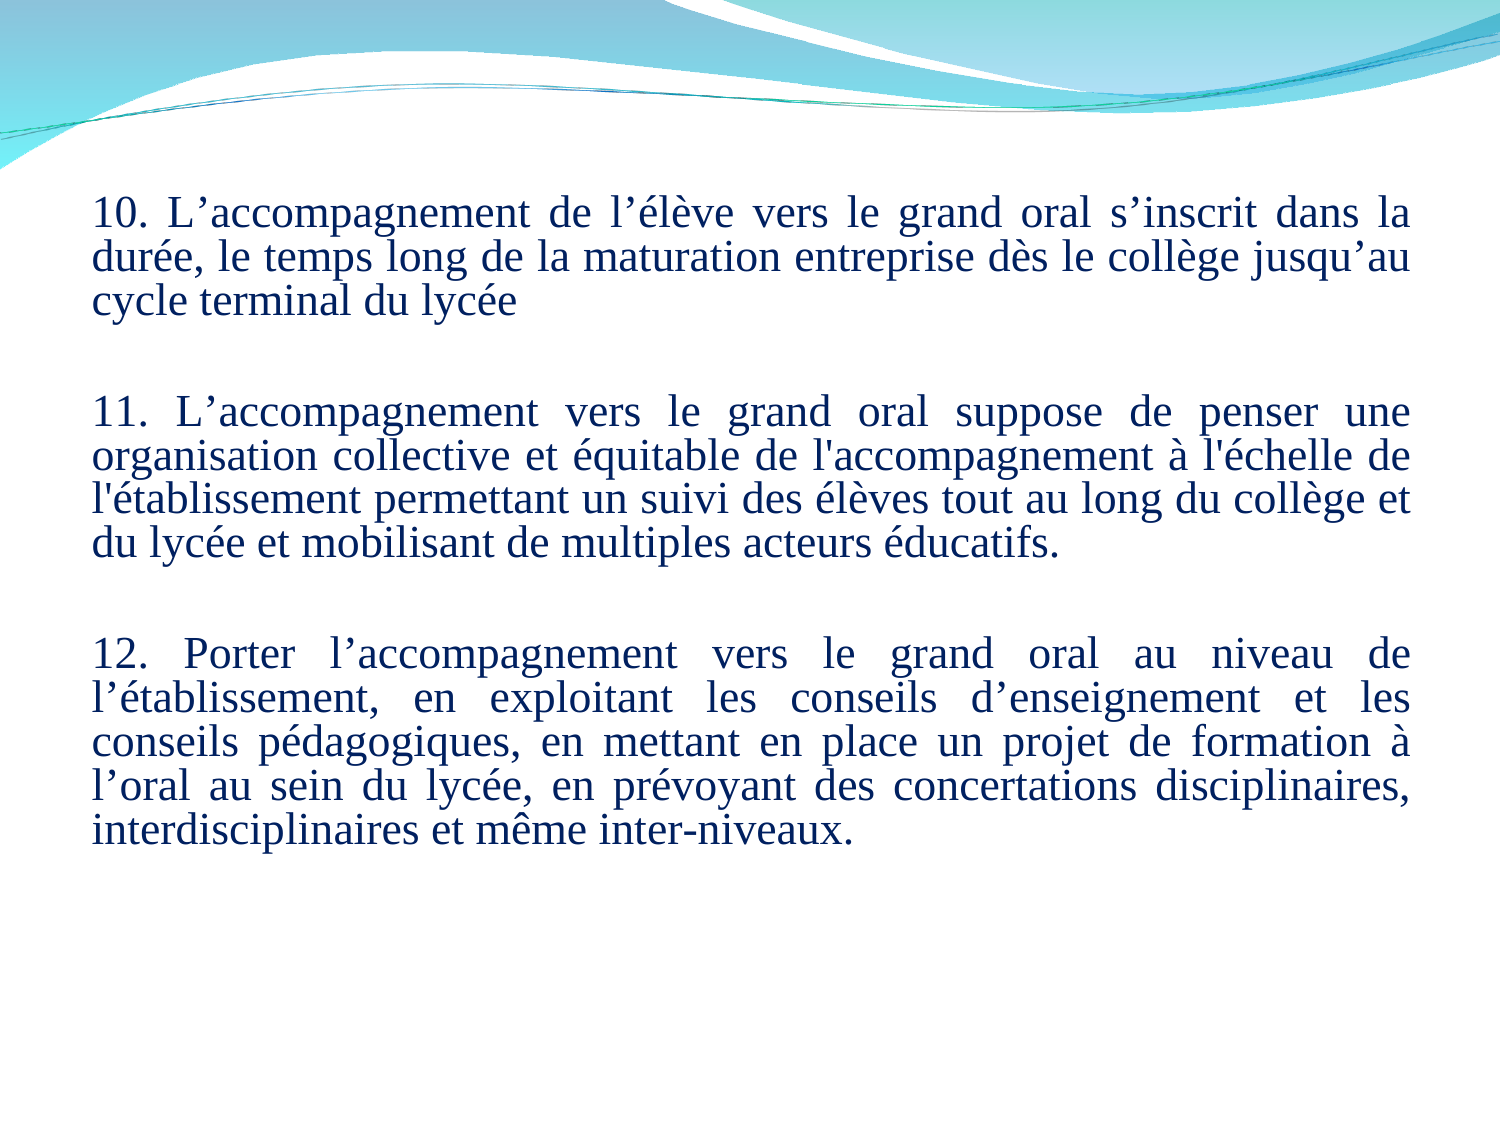

# 10. L’accompagnement de l’élève vers le grand oral s’inscrit dans la durée, le temps long de la maturation entreprise dès le collège jusqu’au cycle terminal du lycée
11. L’accompagnement vers le grand oral suppose de penser une organisation collective et équitable de l'accompagnement à l'échelle de l'établissement permettant un suivi des élèves tout au long du collège et du lycée et mobilisant de multiples acteurs éducatifs.
12. Porter l’accompagnement vers le grand oral au niveau de l’établissement, en exploitant les conseils d’enseignement et les conseils pédagogiques, en mettant en place un projet de formation à l’oral au sein du lycée, en prévoyant des concertations disciplinaires, interdisciplinaires et même inter-niveaux.